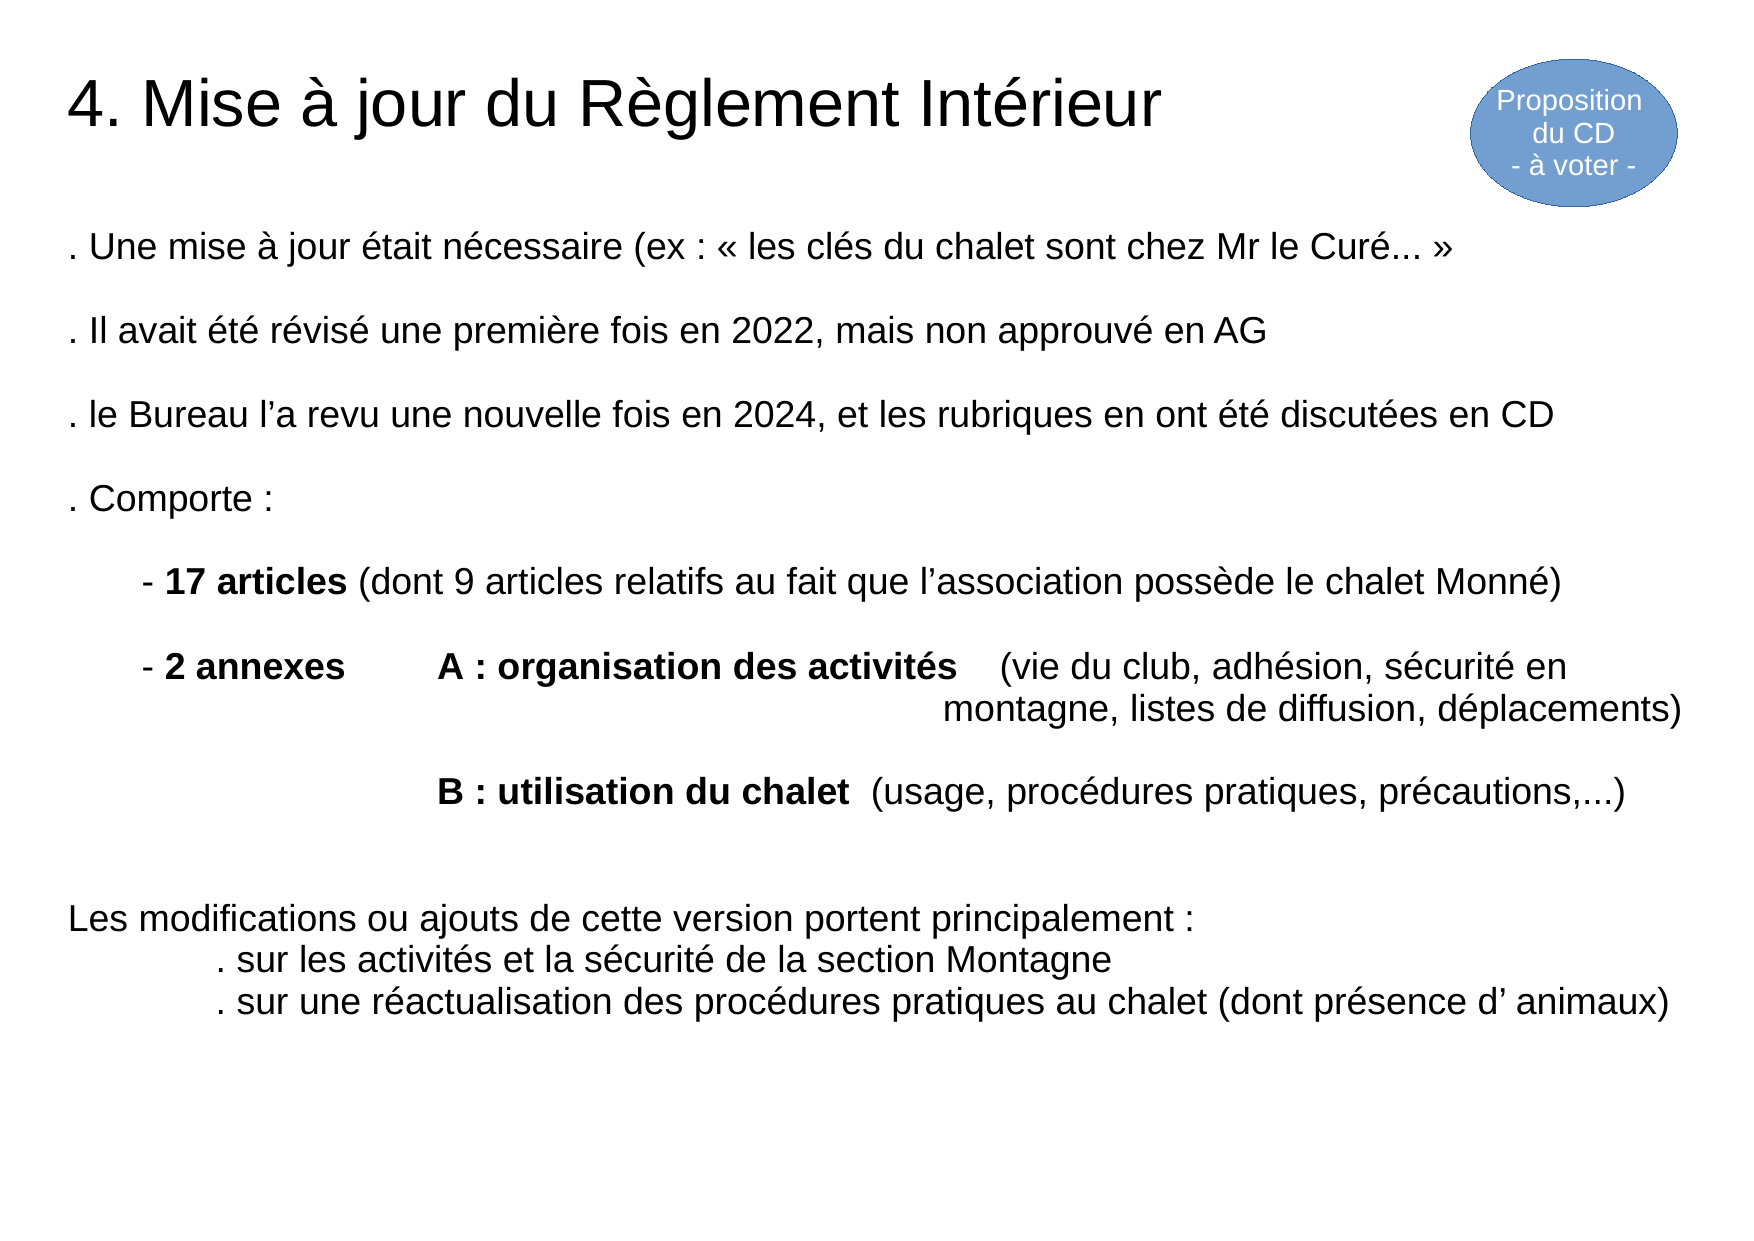

4. Mise à jour du Règlement Intérieur
. Une mise à jour était nécessaire (ex : « les clés du chalet sont chez Mr le Curé... »
. Il avait été révisé une première fois en 2022, mais non approuvé en AG
. le Bureau l’a revu une nouvelle fois en 2024, et les rubriques en ont été discutées en CD
. Comporte :
	- 17 articles (dont 9 articles relatifs au fait que l’association possède le chalet Monné)
	- 2 annexes 		A : organisation des activités (vie du club, adhésion, sécurité en
											 montagne, listes de diffusion, déplacements)
					B : utilisation du chalet (usage, procédures pratiques, précautions,...)
Les modifications ou ajouts de cette version portent principalement :
		. sur les activités et la sécurité de la section Montagne
		. sur une réactualisation des procédures pratiques au chalet (dont présence d’ animaux)
Proposition
du CD
- à voter -